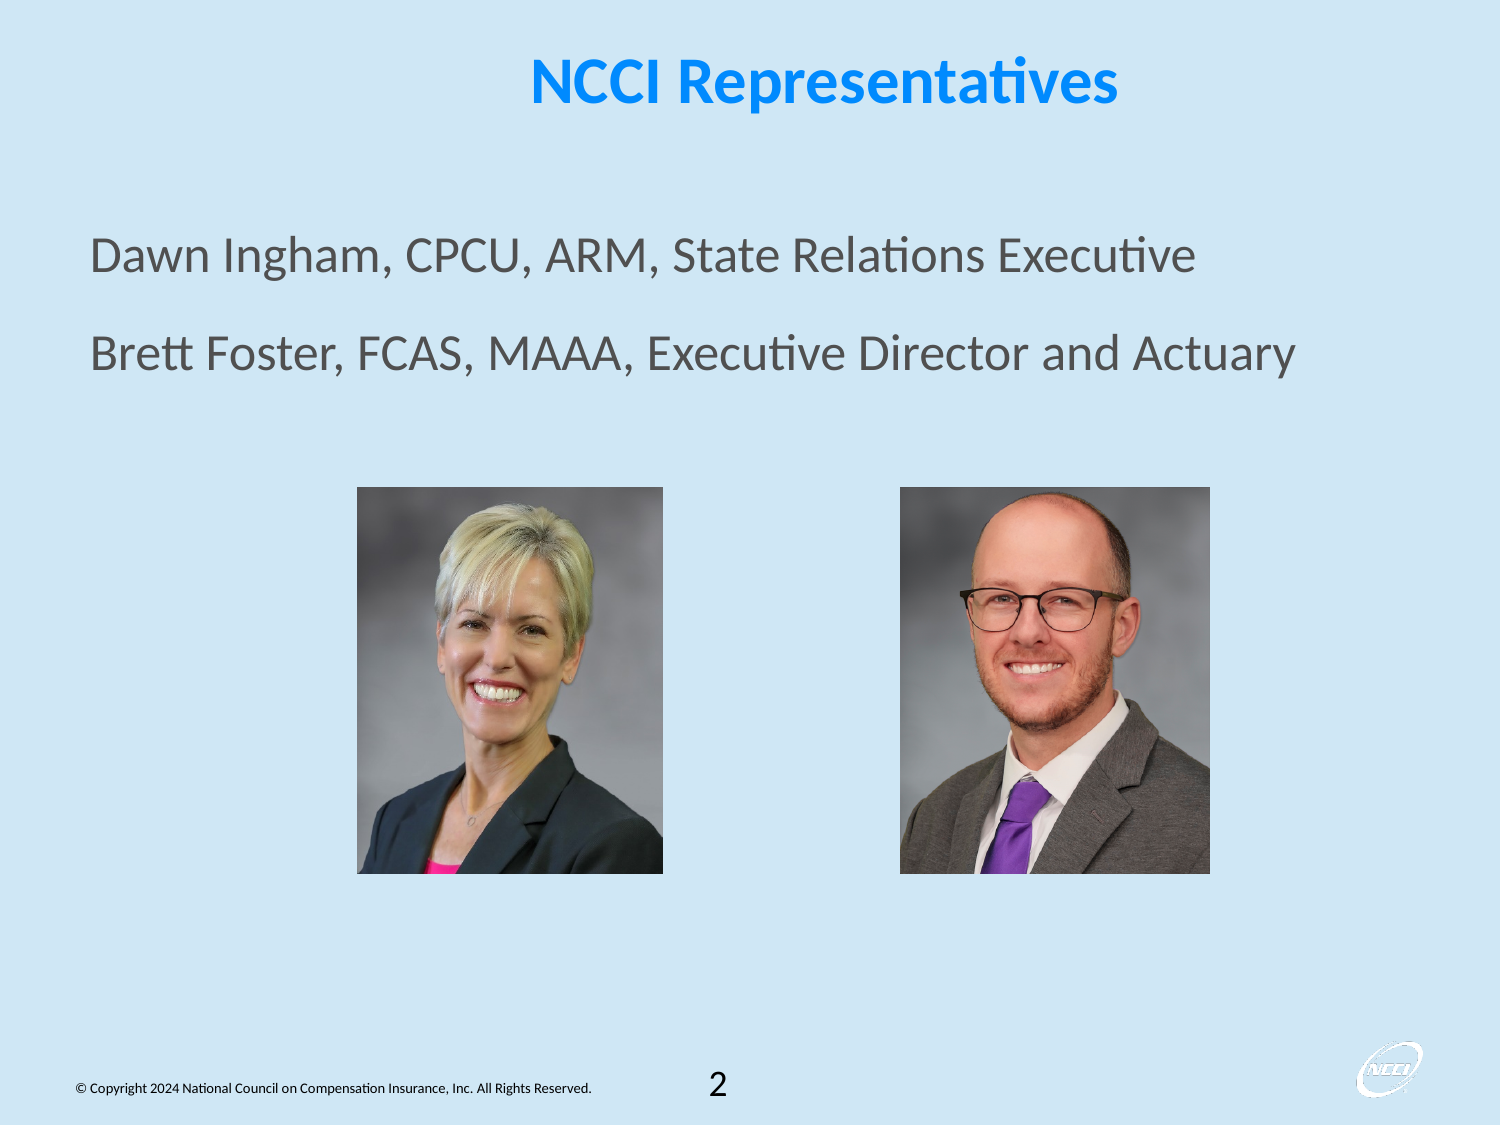

# NCCI Representatives
Dawn Ingham, CPCU, ARM, State Relations Executive
Brett Foster, FCAS, MAAA, Executive Director and Actuary